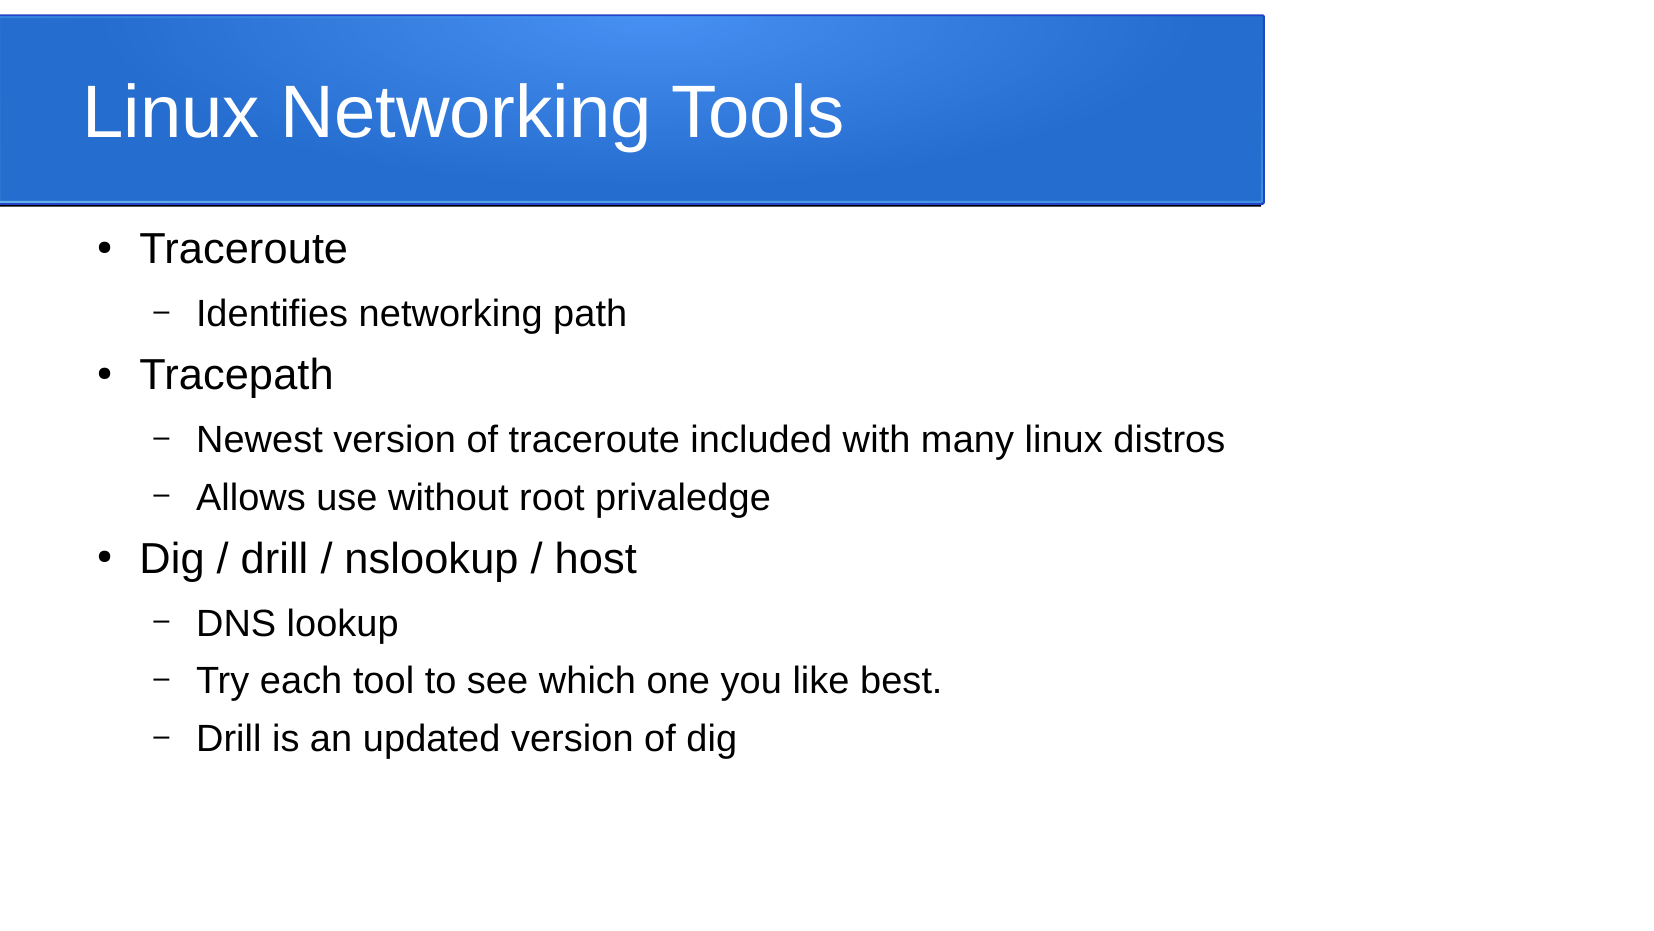

# Linux Networking Tools
Traceroute
Identifies networking path
Tracepath
Newest version of traceroute included with many linux distros
Allows use without root privaledge
Dig / drill / nslookup / host
DNS lookup
Try each tool to see which one you like best.
Drill is an updated version of dig